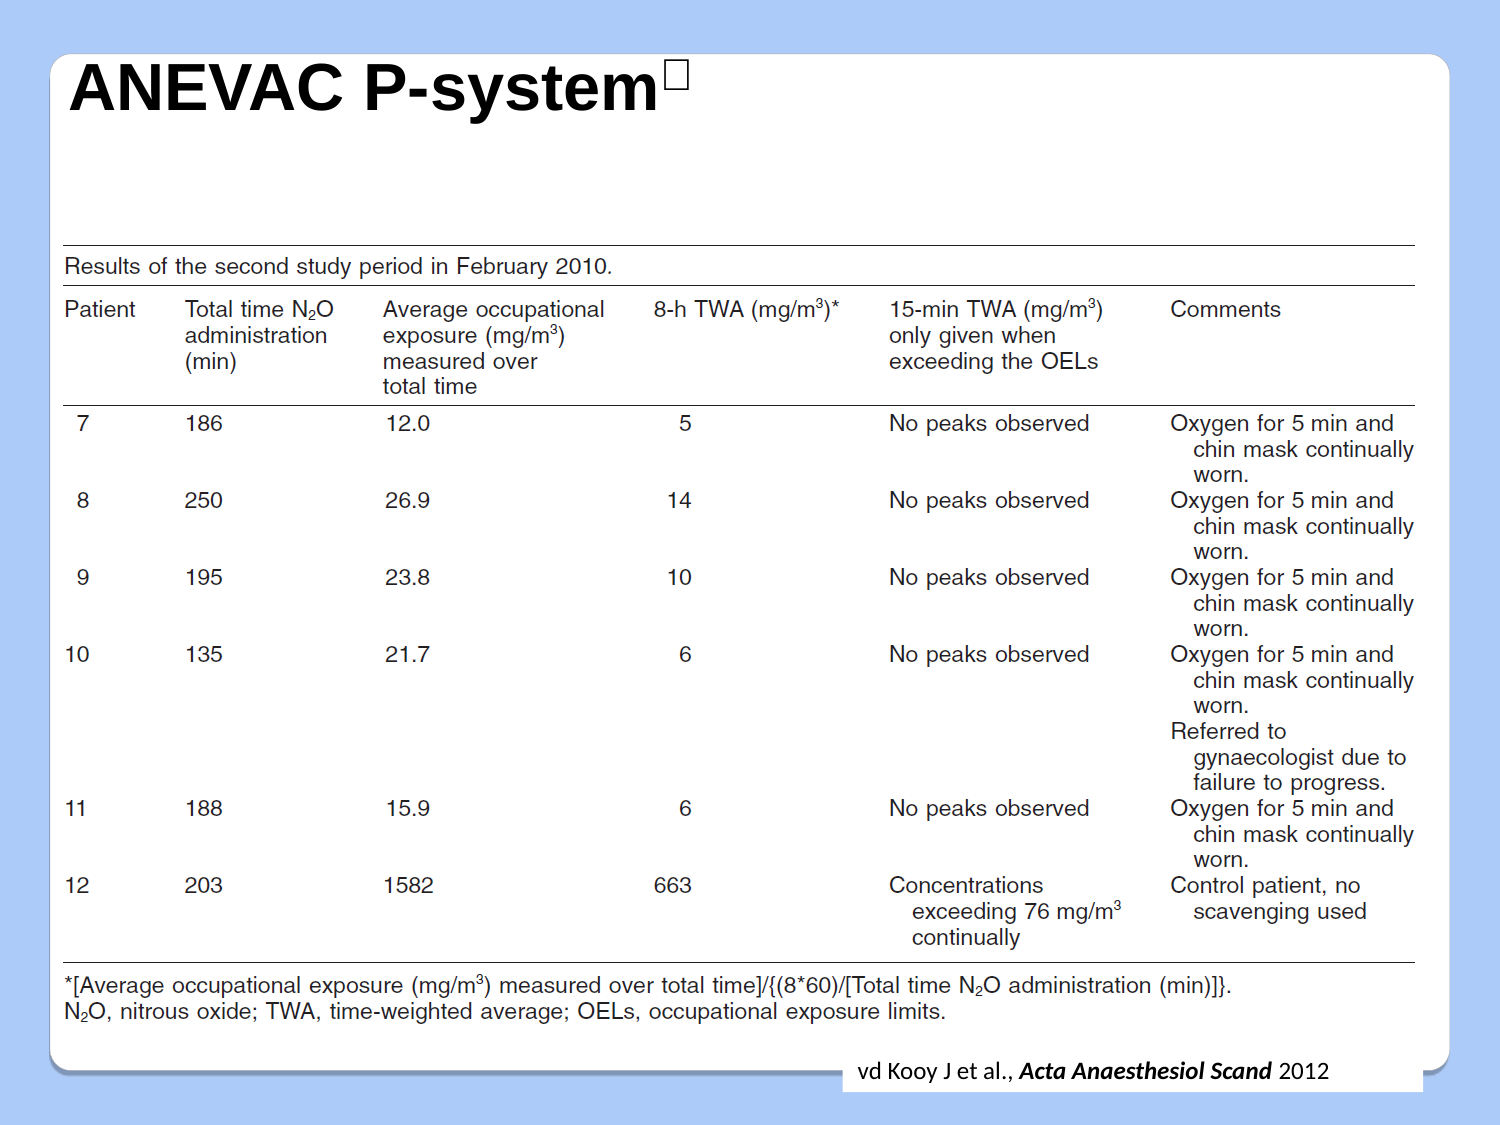

ANEVAC P-system
vd Kooy J et al., Acta Anaesthesiol Scand 2012